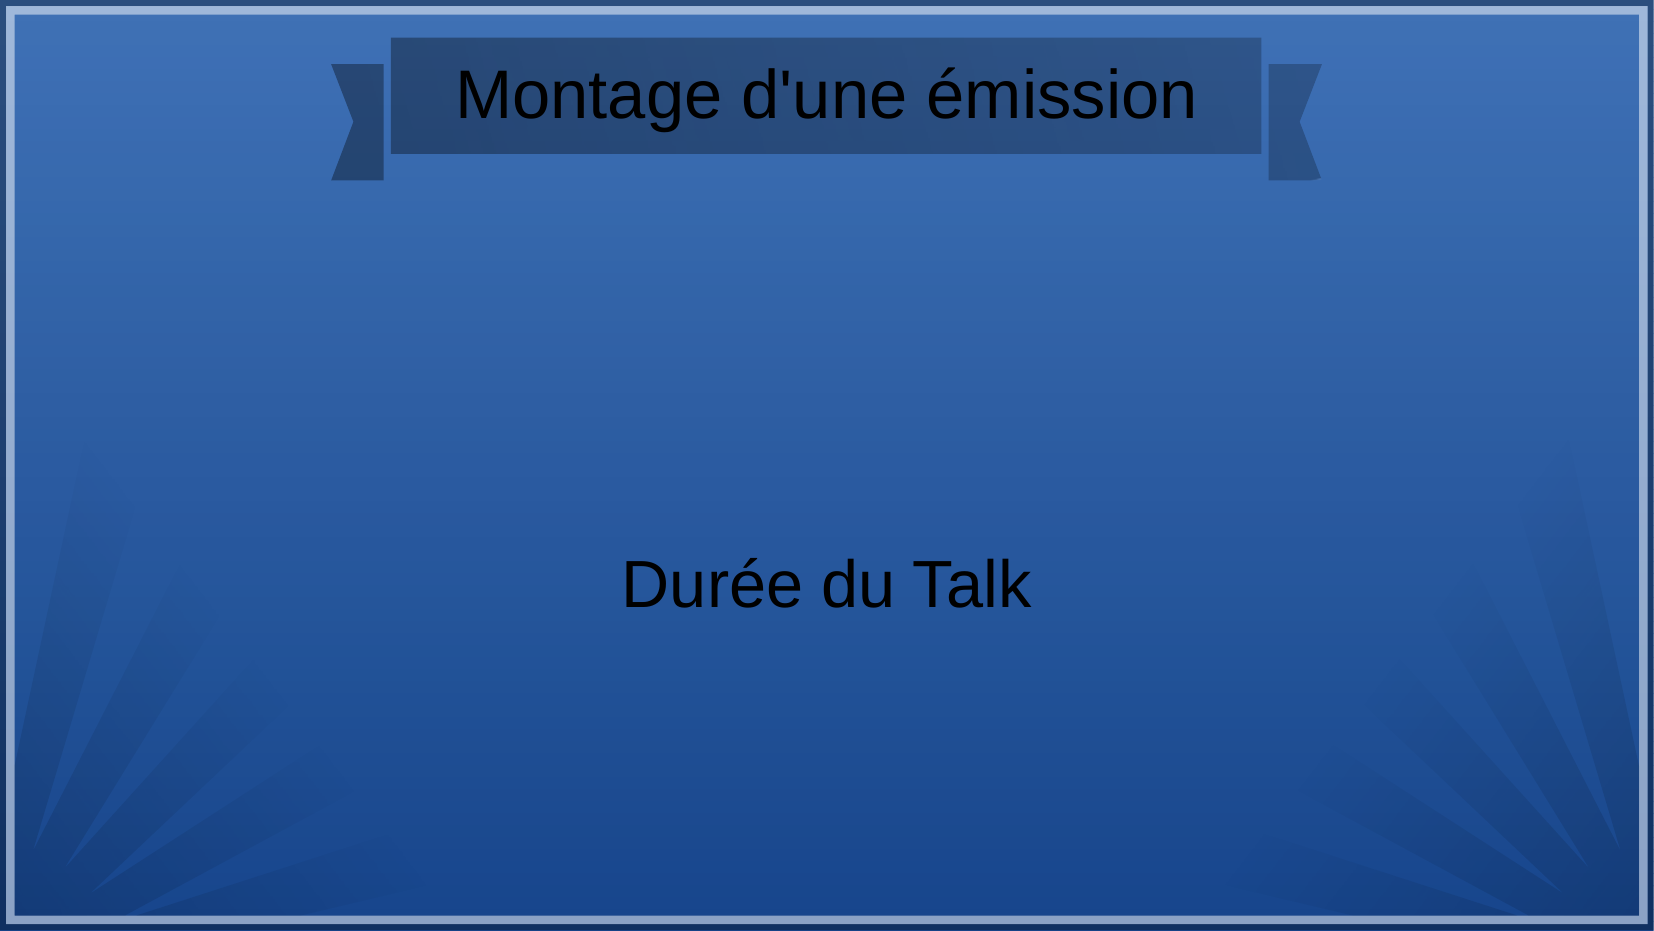

# Montage d'une émission
Durée du Talk